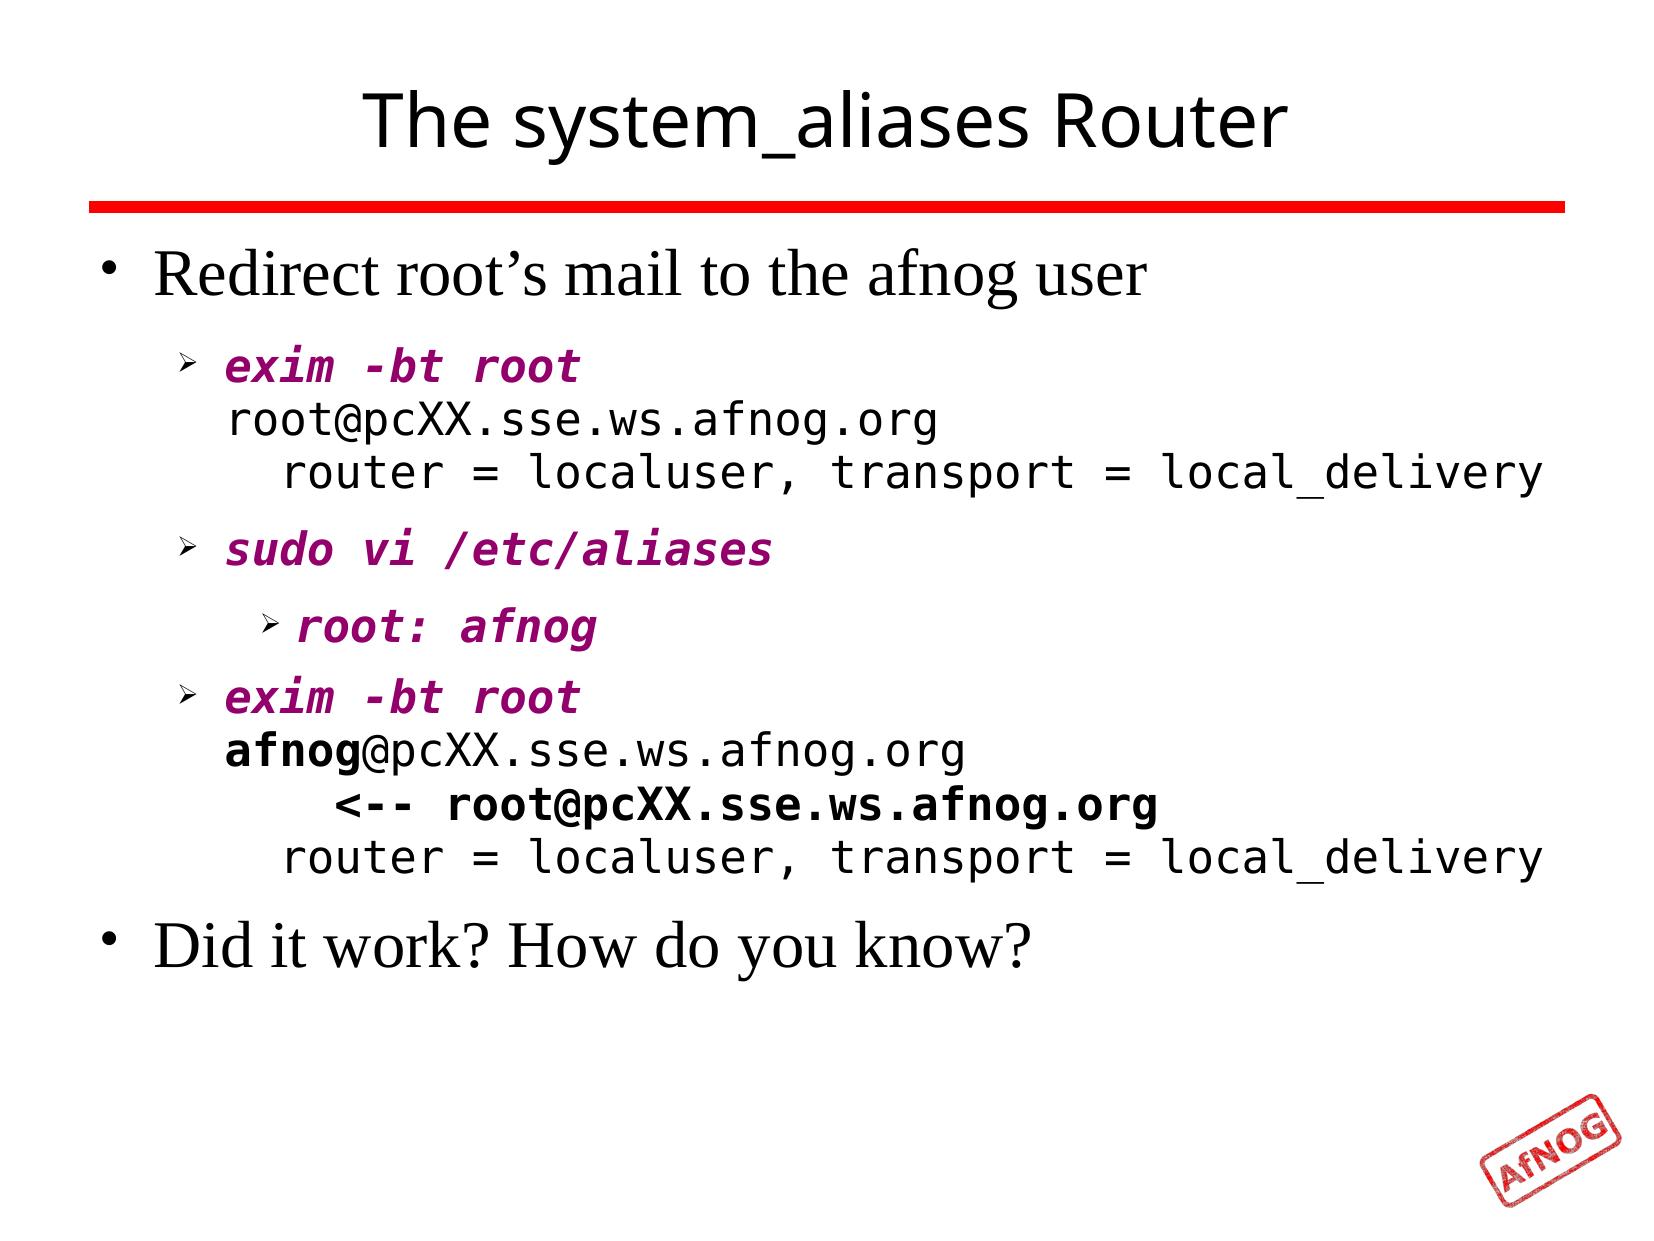

# The system_aliases Router
Redirect root’s mail to the afnog user
exim -bt root
root@pcXX.sse.ws.afnog.org
 router = localuser, transport = local_delivery
sudo vi /etc/aliases
root: afnog
exim -bt root
afnog@pcXX.sse.ws.afnog.org
 <-- root@pcXX.sse.ws.afnog.org
 router = localuser, transport = local_delivery
Did it work? How do you know?